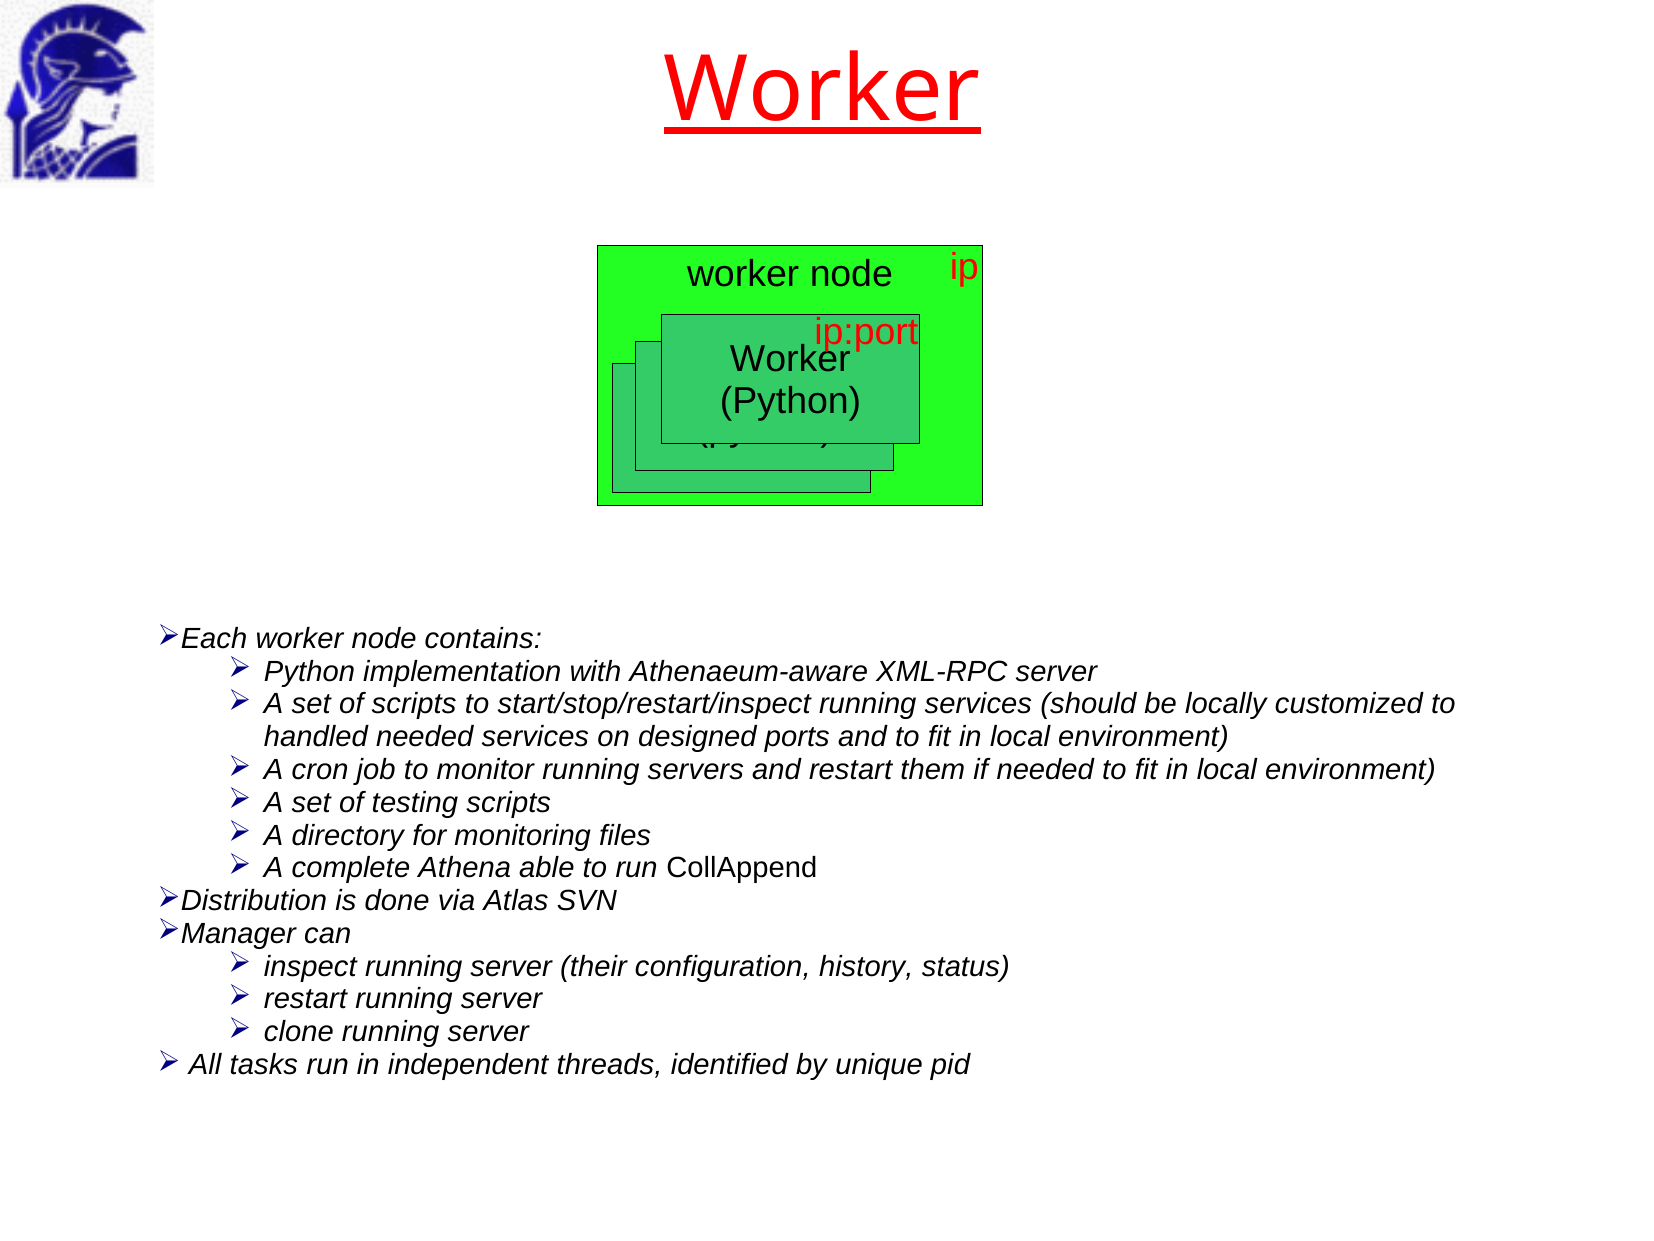

# Worker
ip
ip
worker node
worker node
ip:port
ip:port
Worker
(Python)
Worker
(Python)
Worker
(python)
Worker
(python)
Worker
Worker
Each worker node contains:
Python implementation with Athenaeum-aware XML-RPC server
A set of scripts to start/stop/restart/inspect running services (should be locally customized to handled needed services on designed ports and to fit in local environment)
A cron job to monitor running servers and restart them if needed to fit in local environment)
A set of testing scripts
A directory for monitoring files
A complete Athena able to run CollAppend
Distribution is done via Atlas SVN
Manager can
inspect running server (their configuration, history, status)
restart running server
clone running server
 All tasks run in independent threads, identified by unique pid